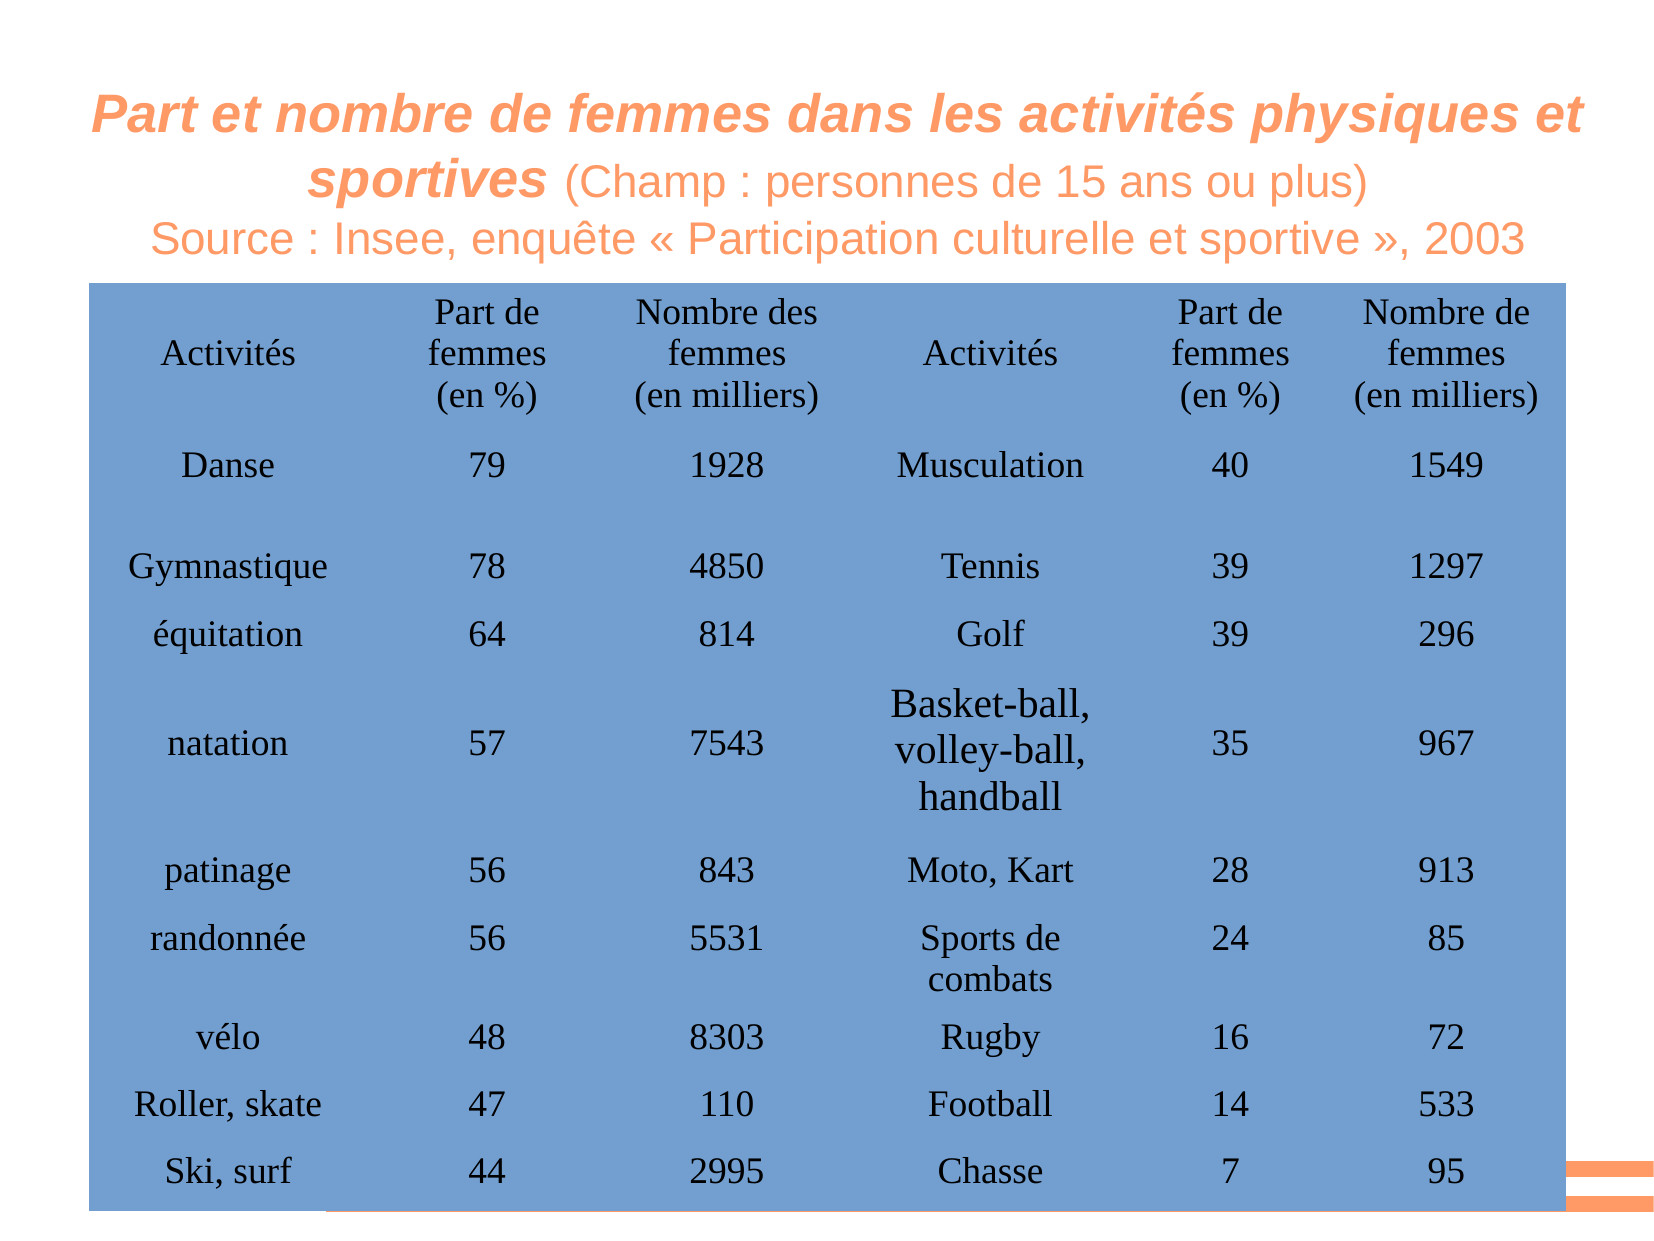

# Part et nombre de femmes dans les activités physiques et sportives (Champ : personnes de 15 ans ou plus) Source : Insee, enquête « Participation culturelle et sportive », 2003
| Activités | Part de femmes (en %) | Nombre des femmes (en milliers) | Activités | Part de femmes (en %) | Nombre de femmes (en milliers) |
| --- | --- | --- | --- | --- | --- |
| Danse | 79 | 1928 | Musculation | 40 | 1549 |
| Gymnastique | 78 | 4850 | Tennis | 39 | 1297 |
| équitation | 64 | 814 | Golf | 39 | 296 |
| natation | 57 | 7543 | Basket-ball, volley-ball, handball | 35 | 967 |
| patinage | 56 | 843 | Moto, Kart | 28 | 913 |
| randonnée | 56 | 5531 | Sports de combats | 24 | 85 |
| vélo | 48 | 8303 | Rugby | 16 | 72 |
| Roller, skate | 47 | 110 | Football | 14 | 533 |
| Ski, surf | 44 | 2995 | Chasse | 7 | 95 |